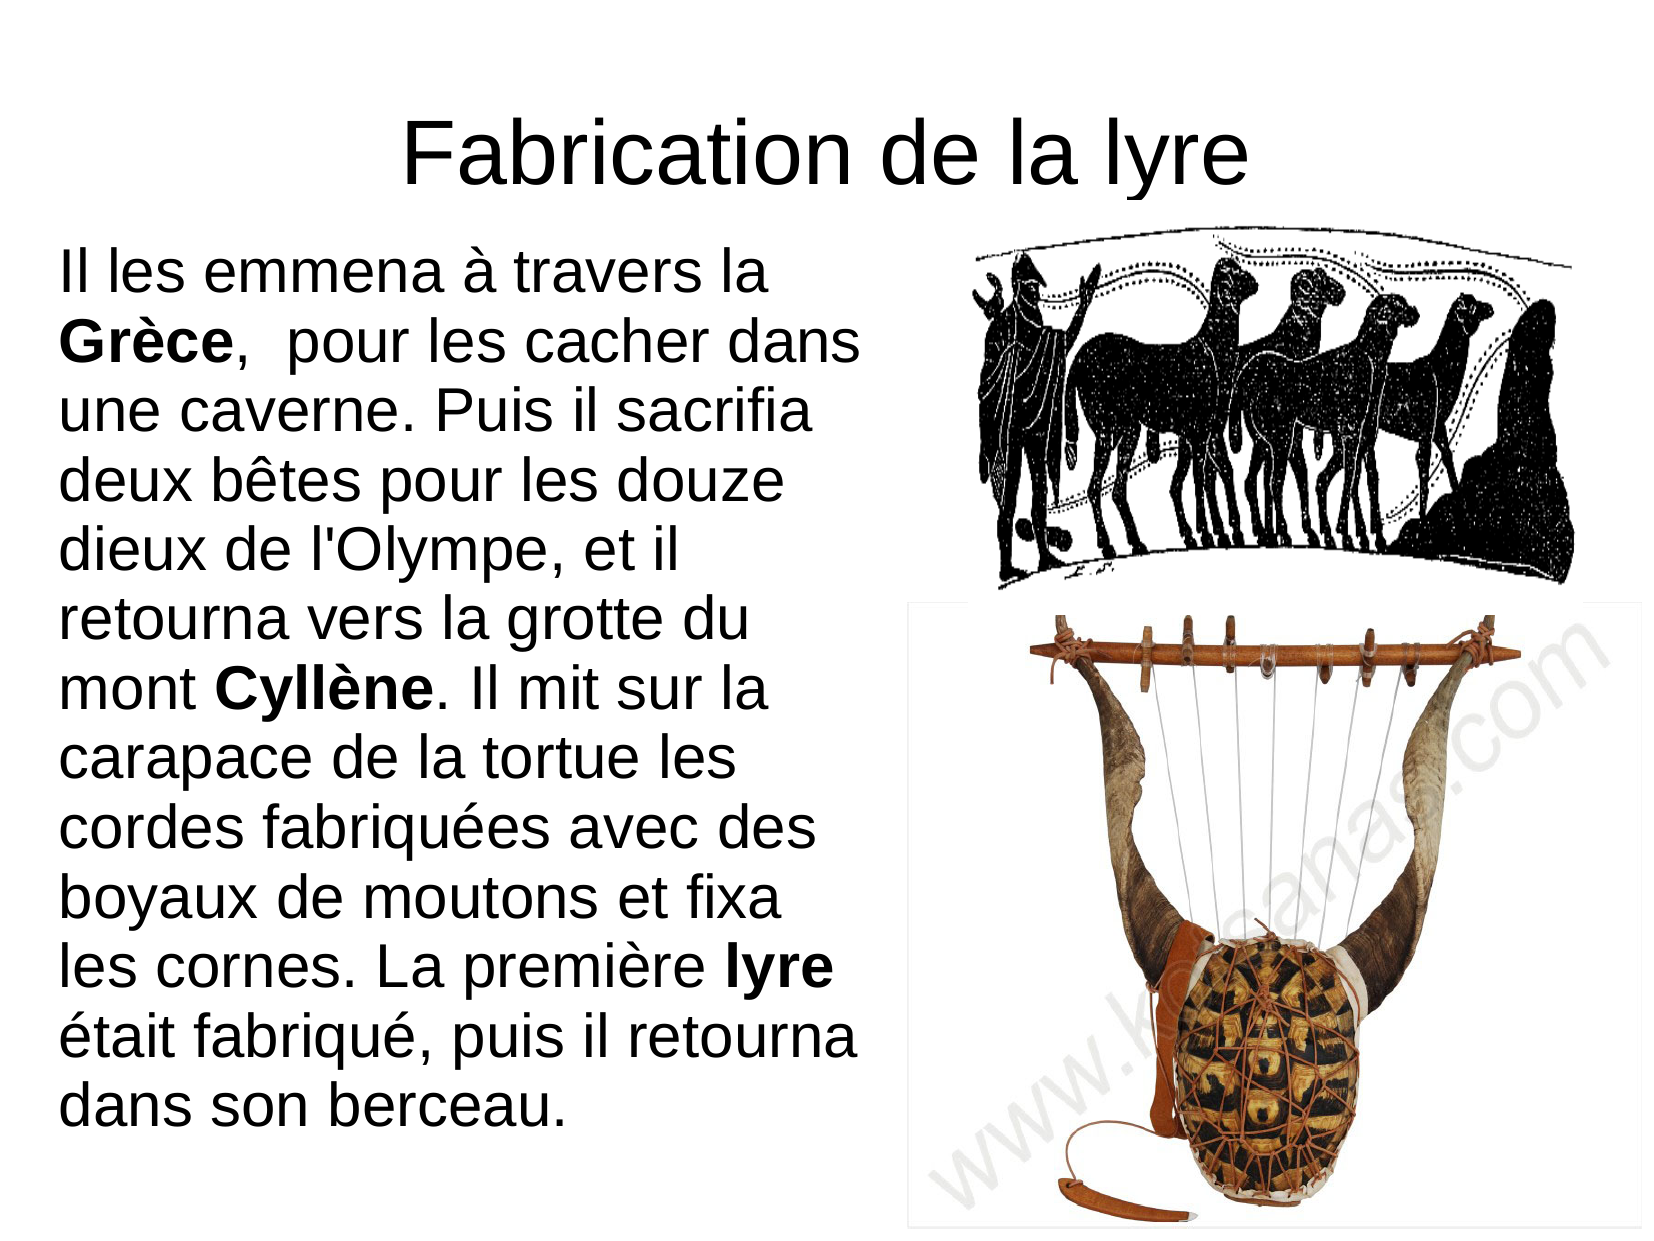

# Fabrication de la lyre
Il les emmena à travers la Grèce, pour les cacher dans une caverne. Puis il sacrifia deux bêtes pour les douze dieux de l'Olympe, et il retourna vers la grotte du mont Cyllène. Il mit sur la carapace de la tortue les cordes fabriquées avec des boyaux de moutons et fixa les cornes. La première lyre était fabriqué, puis il retourna dans son berceau.